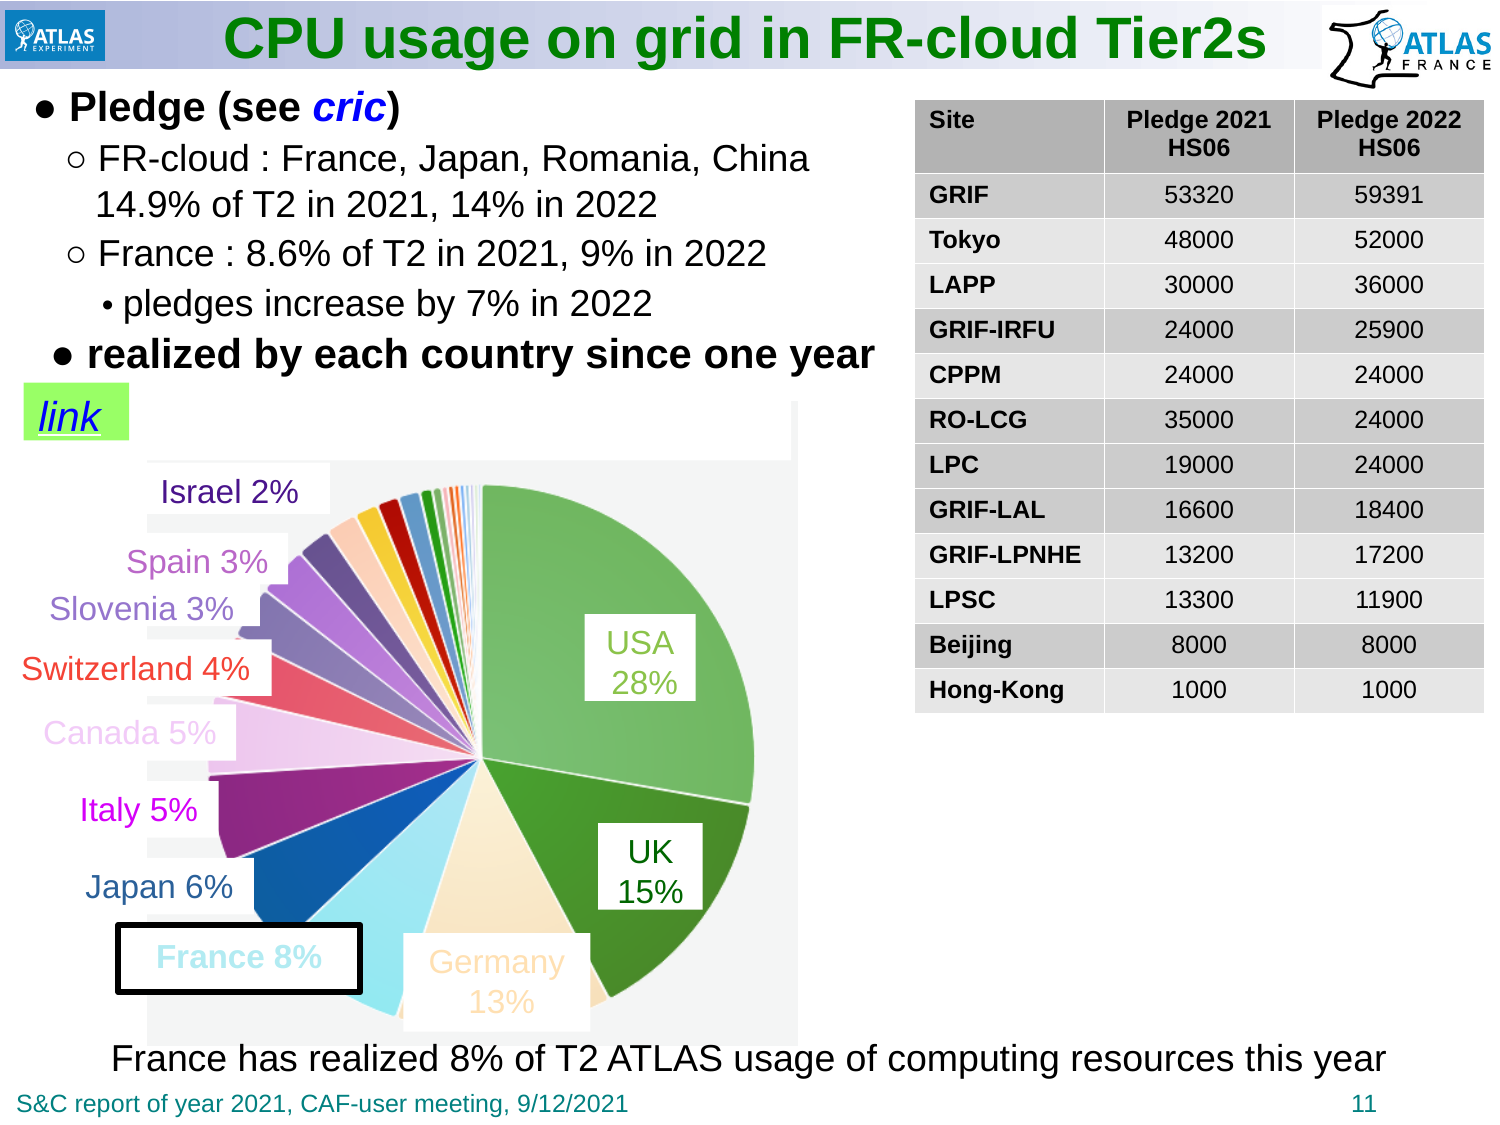

CPU usage on grid in FR-cloud Tier2s
● Pledge (see cric)
 ○ FR-cloud : France, Japan, Romania, China
 14.9% of T2 in 2021, 14% in 2022
 ○ France : 8.6% of T2 in 2021, 9% in 2022
 • pledges increase by 7% in 2022
| Site | Pledge 2021 HS06 | Pledge 2022 HS06 |
| --- | --- | --- |
| GRIF | 53320 | 59391 |
| Tokyo | 48000 | 52000 |
| LAPP | 30000 | 36000 |
| GRIF-IRFU | 24000 | 25900 |
| CPPM | 24000 | 24000 |
| RO-LCG | 35000 | 24000 |
| LPC | 19000 | 24000 |
| GRIF-LAL | 16600 | 18400 |
| GRIF-LPNHE | 13200 | 17200 |
| LPSC | 13300 | 11900 |
| Beijing | 8000 | 8000 |
| Hong-Kong | 1000 | 1000 |
● realized by each country since one year
link
Israel 2%
Spain 3%
Slovenia 3%
USA
 28%
Switzerland 4%
Canada 5%
Italy 5%
UK 15%
Japan 6%
France 8%
Germany
 13%
France has realized 8% of T2 ATLAS usage of computing resources this year